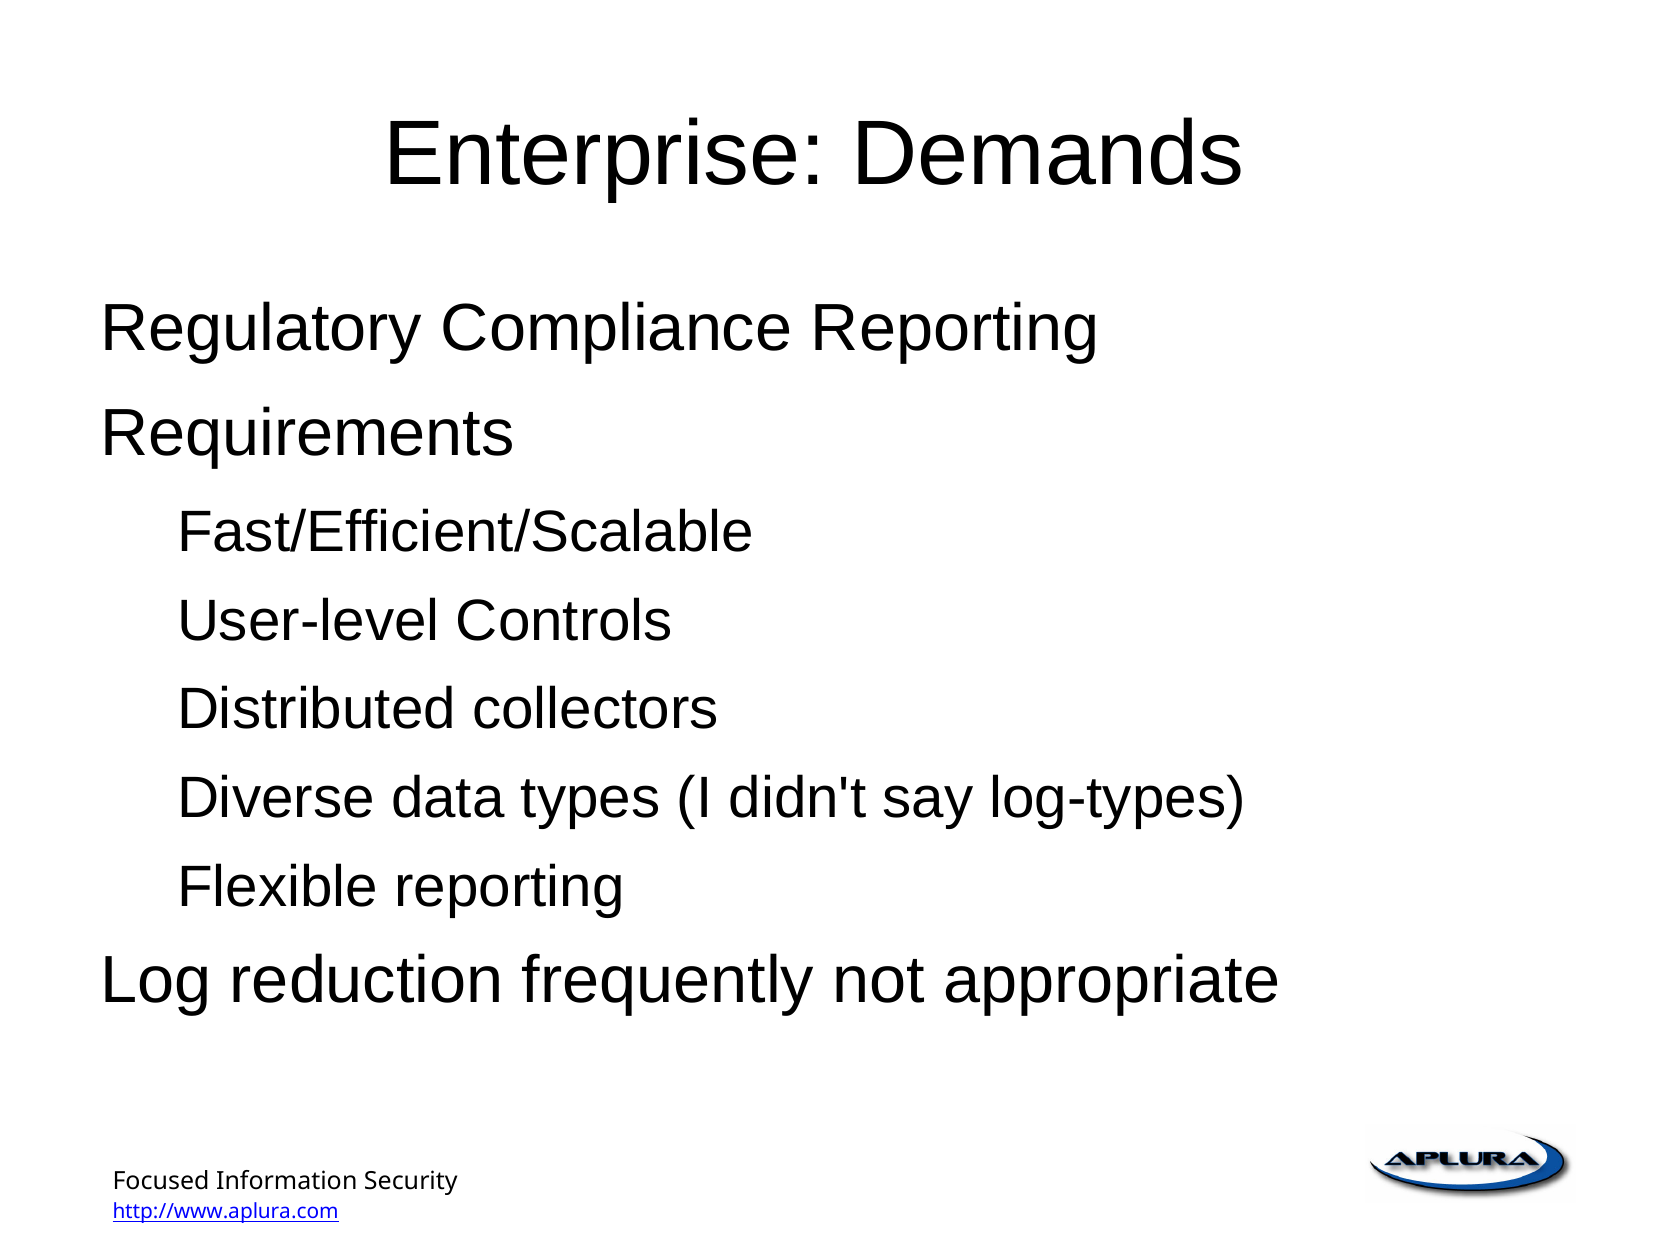

# Enterprise: Demands
Regulatory Compliance Reporting
Requirements
Fast/Efficient/Scalable
User-level Controls
Distributed collectors
Diverse data types (I didn't say log-types)
Flexible reporting
Log reduction frequently not appropriate